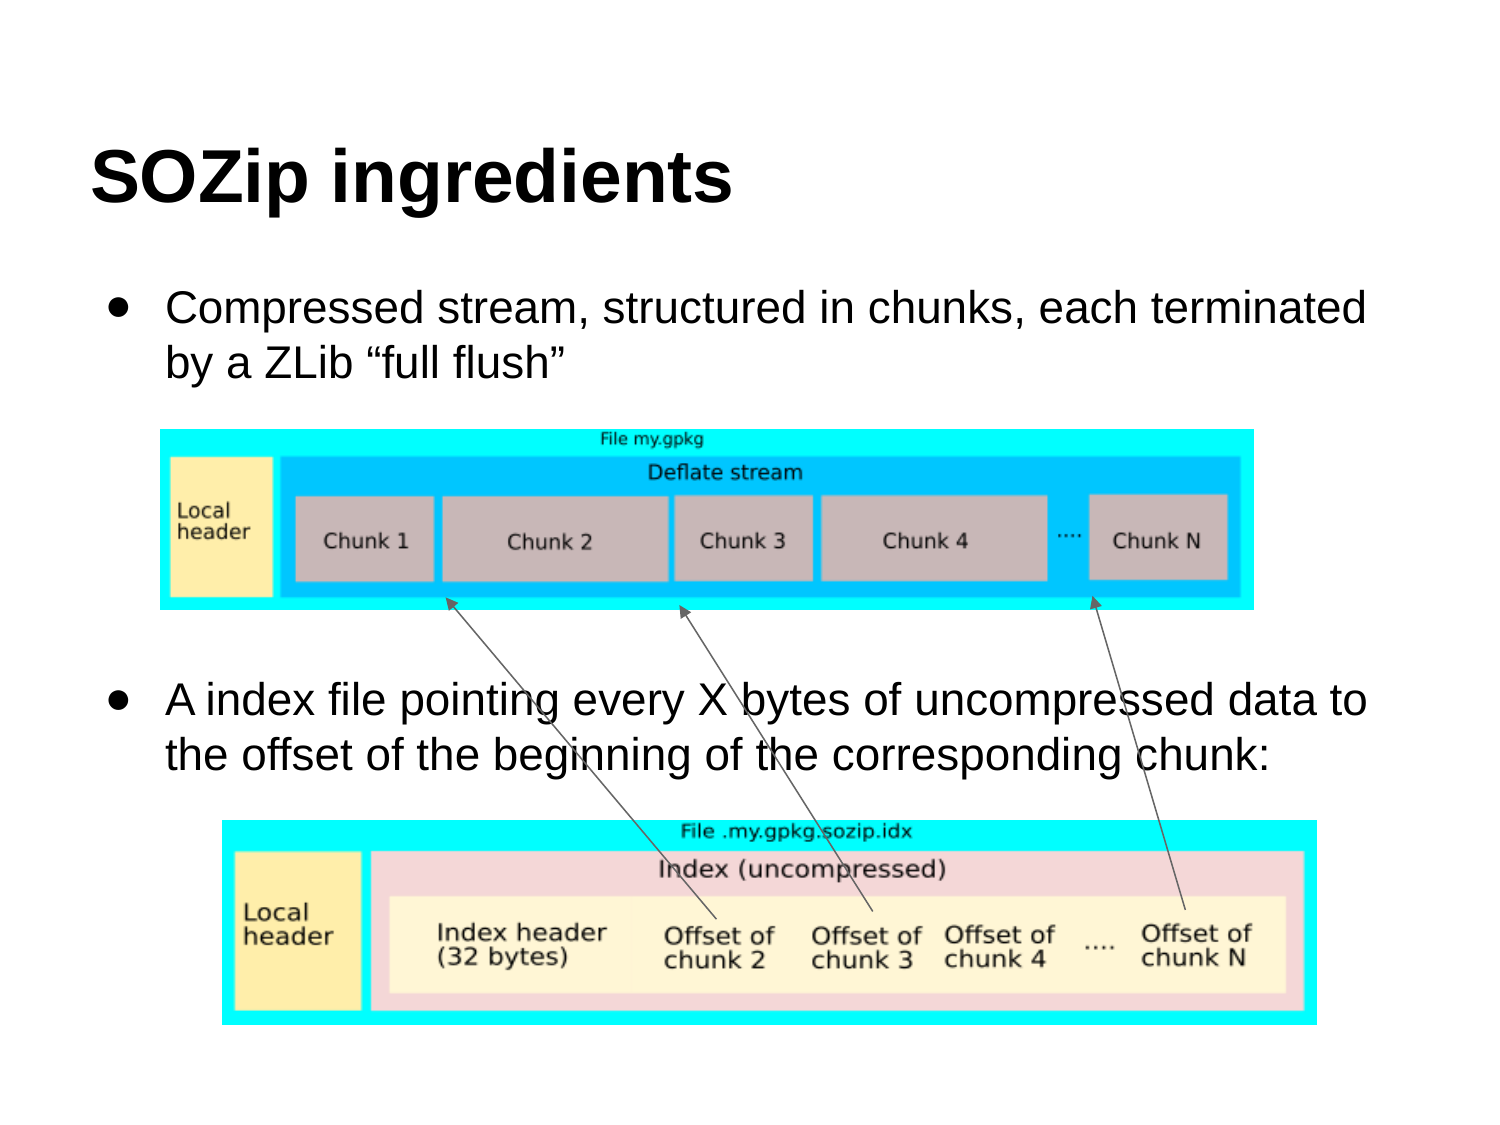

# SOZip ingredients
Compressed stream, structured in chunks, each terminated by a ZLib “full flush”
A index file pointing every X bytes of uncompressed data to the offset of the beginning of the corresponding chunk: